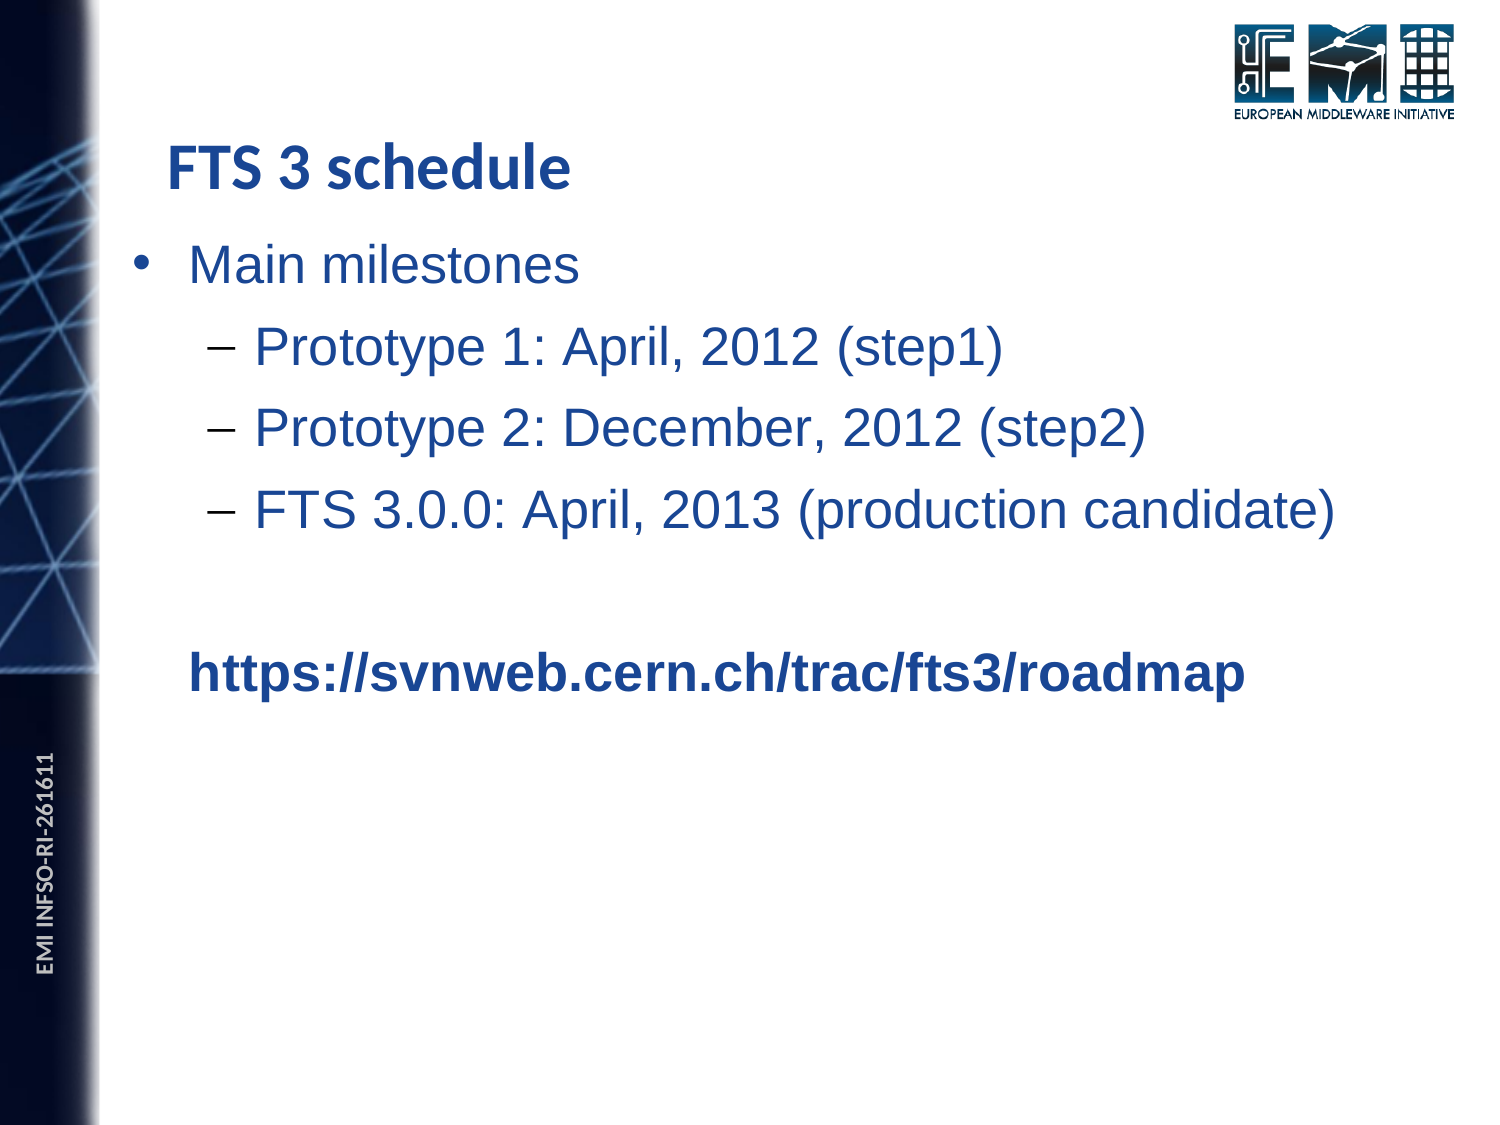

FTS 3 schedule
Main milestones
Prototype 1: April, 2012 (step1)
Prototype 2: December, 2012 (step2)
FTS 3.0.0: April, 2013 (production candidate)
https://svnweb.cern.ch/trac/fts3/roadmap